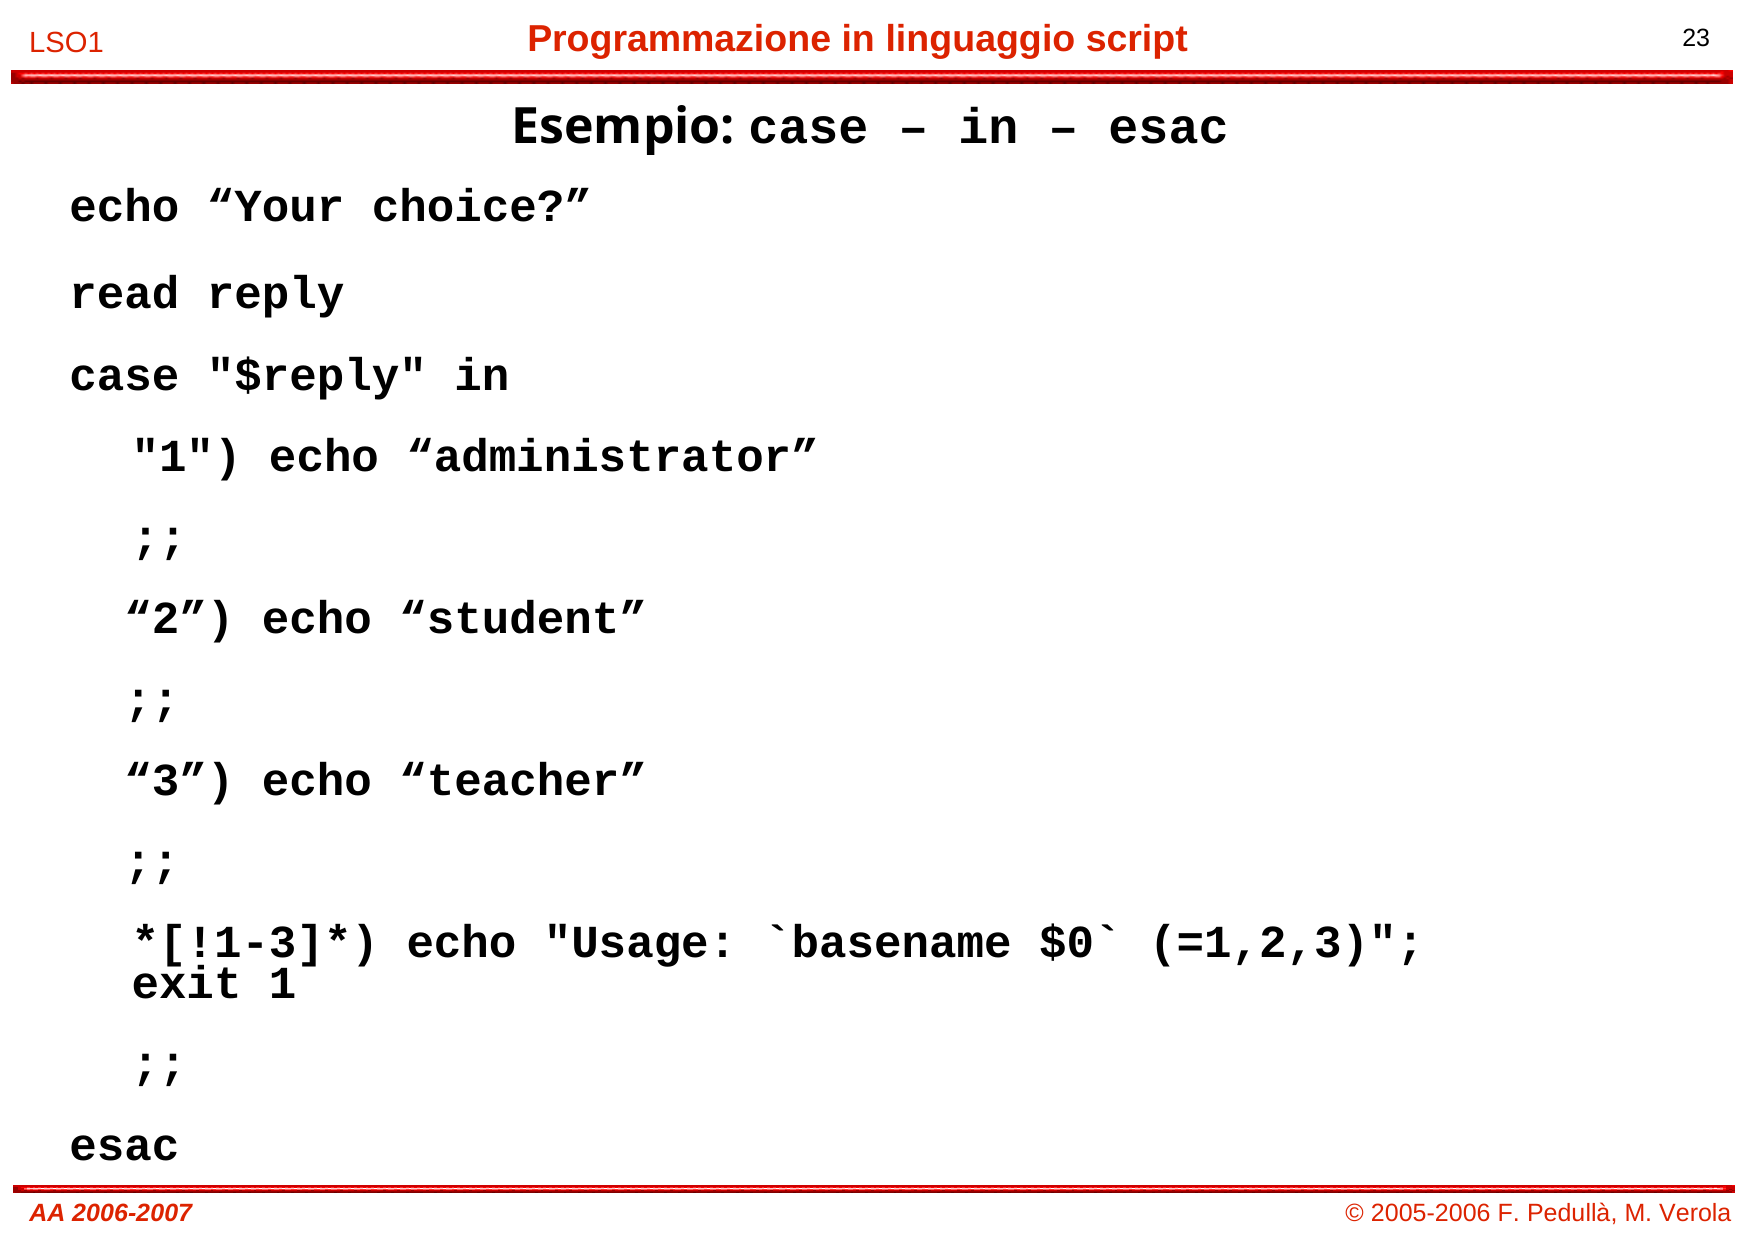

# Esempio: case – in – esac
echo “Your choice?”
read reply
case "$reply" in
	"1") echo “administrator”
	;;
 “2”) echo “student”
 ;;
 “3”) echo “teacher”
 ;;
 	*[!1-3]*) echo "Usage: `basename $0` (=1,2,3)";
exit 1
	;;
esac